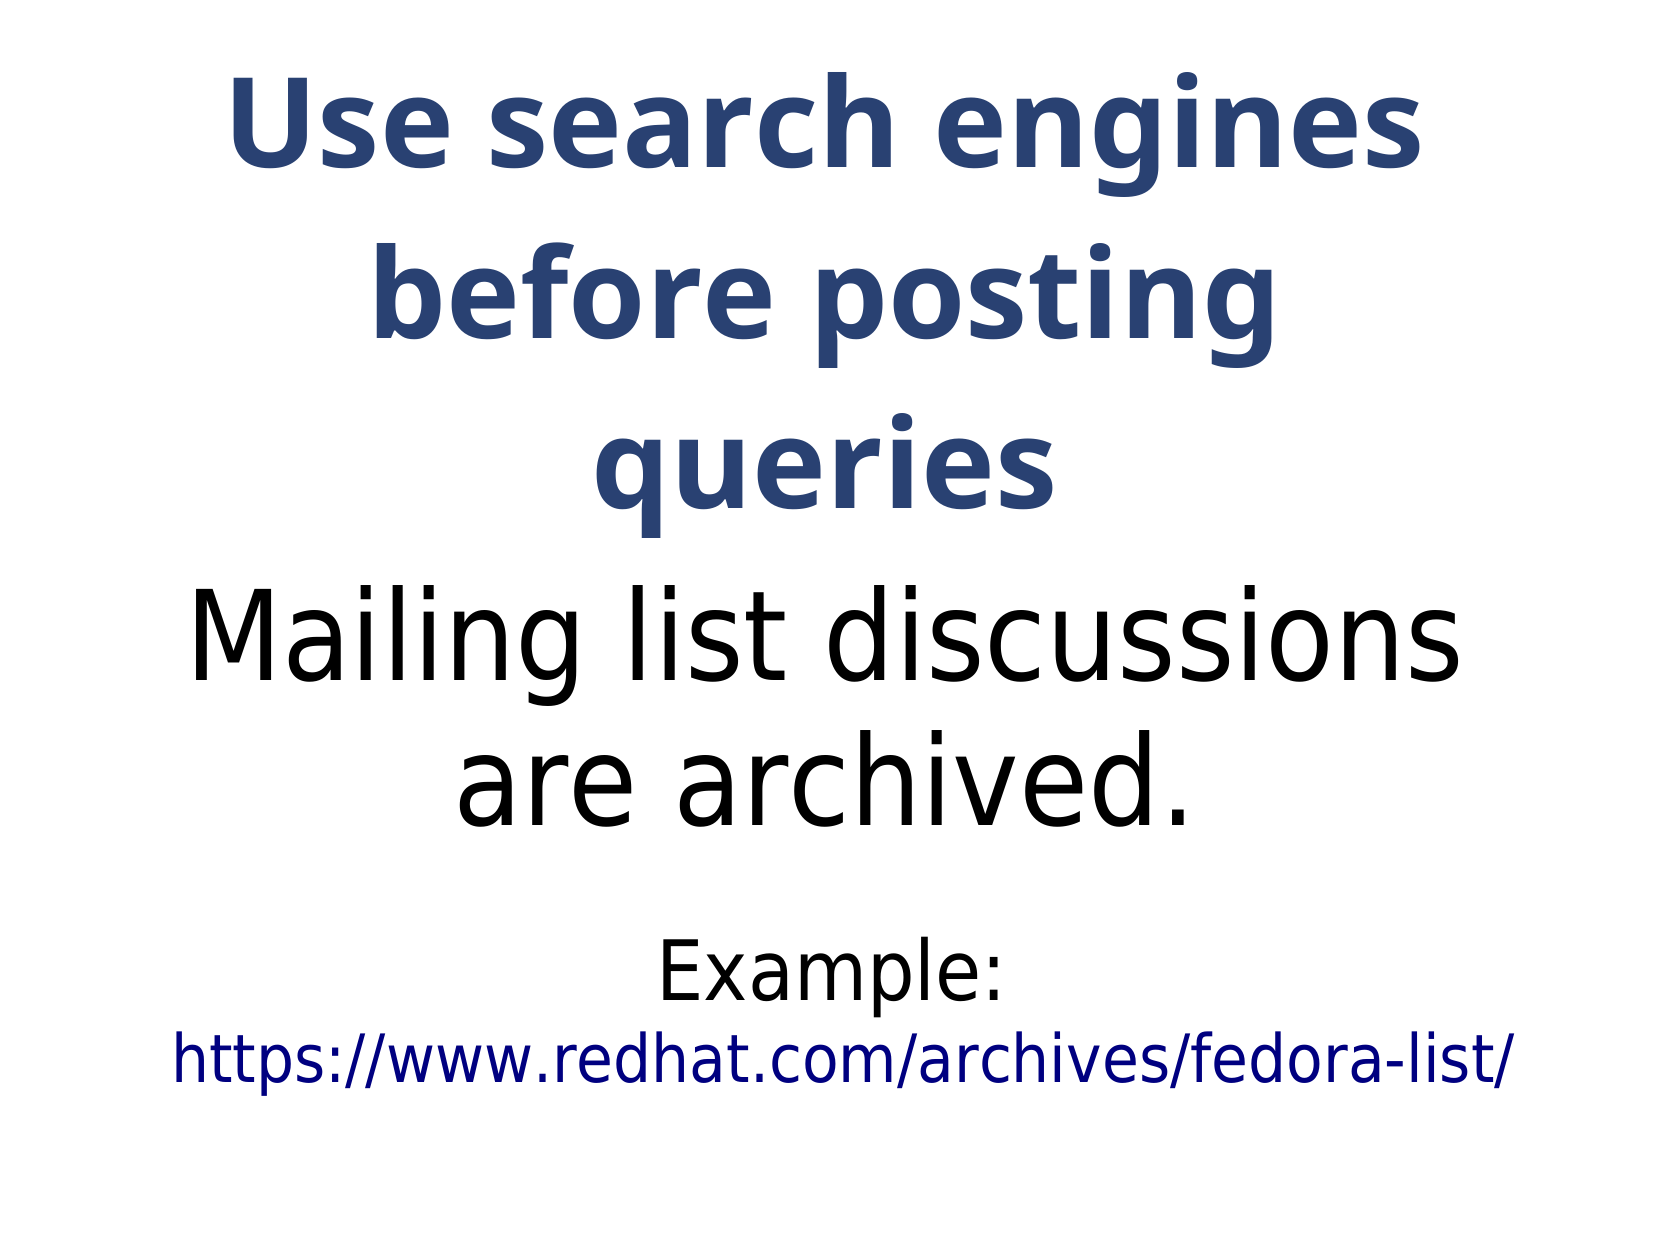

Use search engines before posting queries
Mailing list discussions are archived.
Example: https://www.redhat.com/archives/fedora-list/